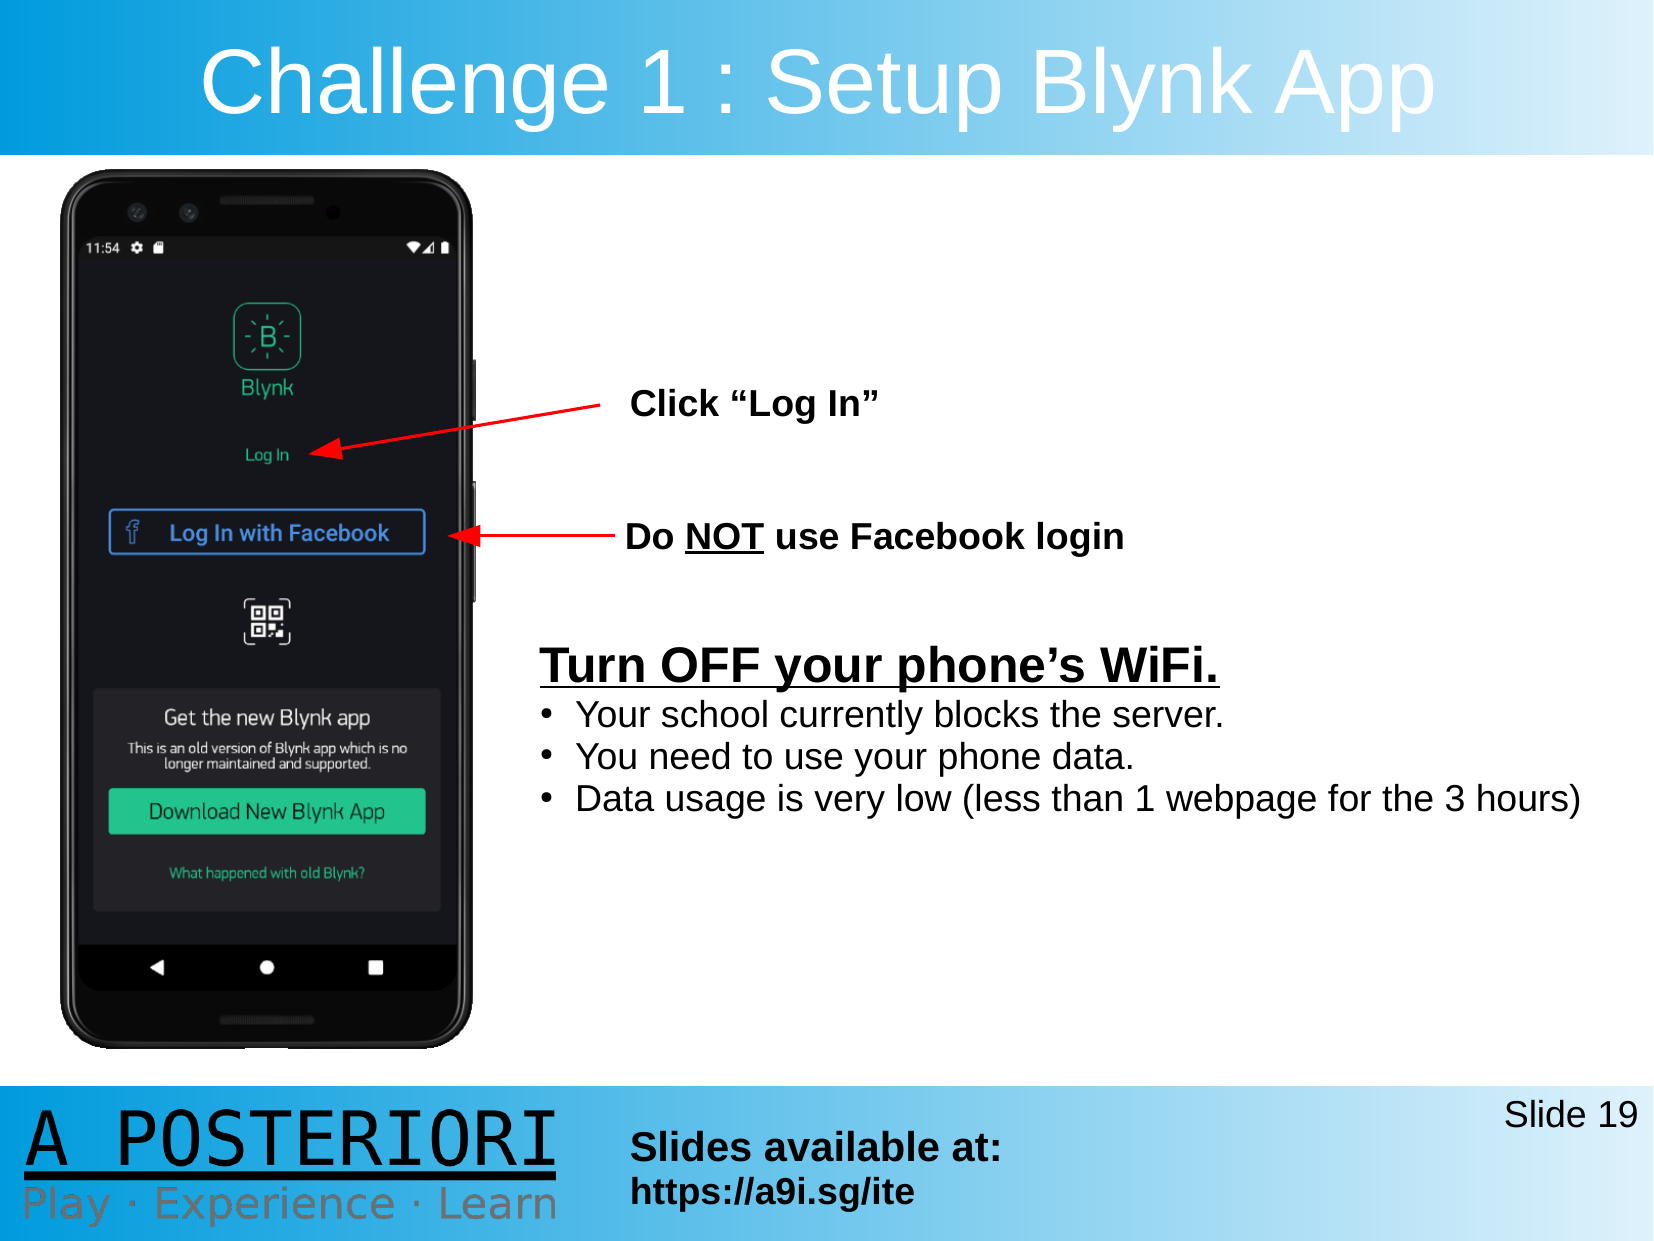

# Challenge 1 : Setup Blynk App
Click “Log In”
Do NOT use Facebook login
Turn OFF your phone’s WiFi.
Your school currently blocks the server.
You need to use your phone data.
Data usage is very low (less than 1 webpage for the 3 hours)